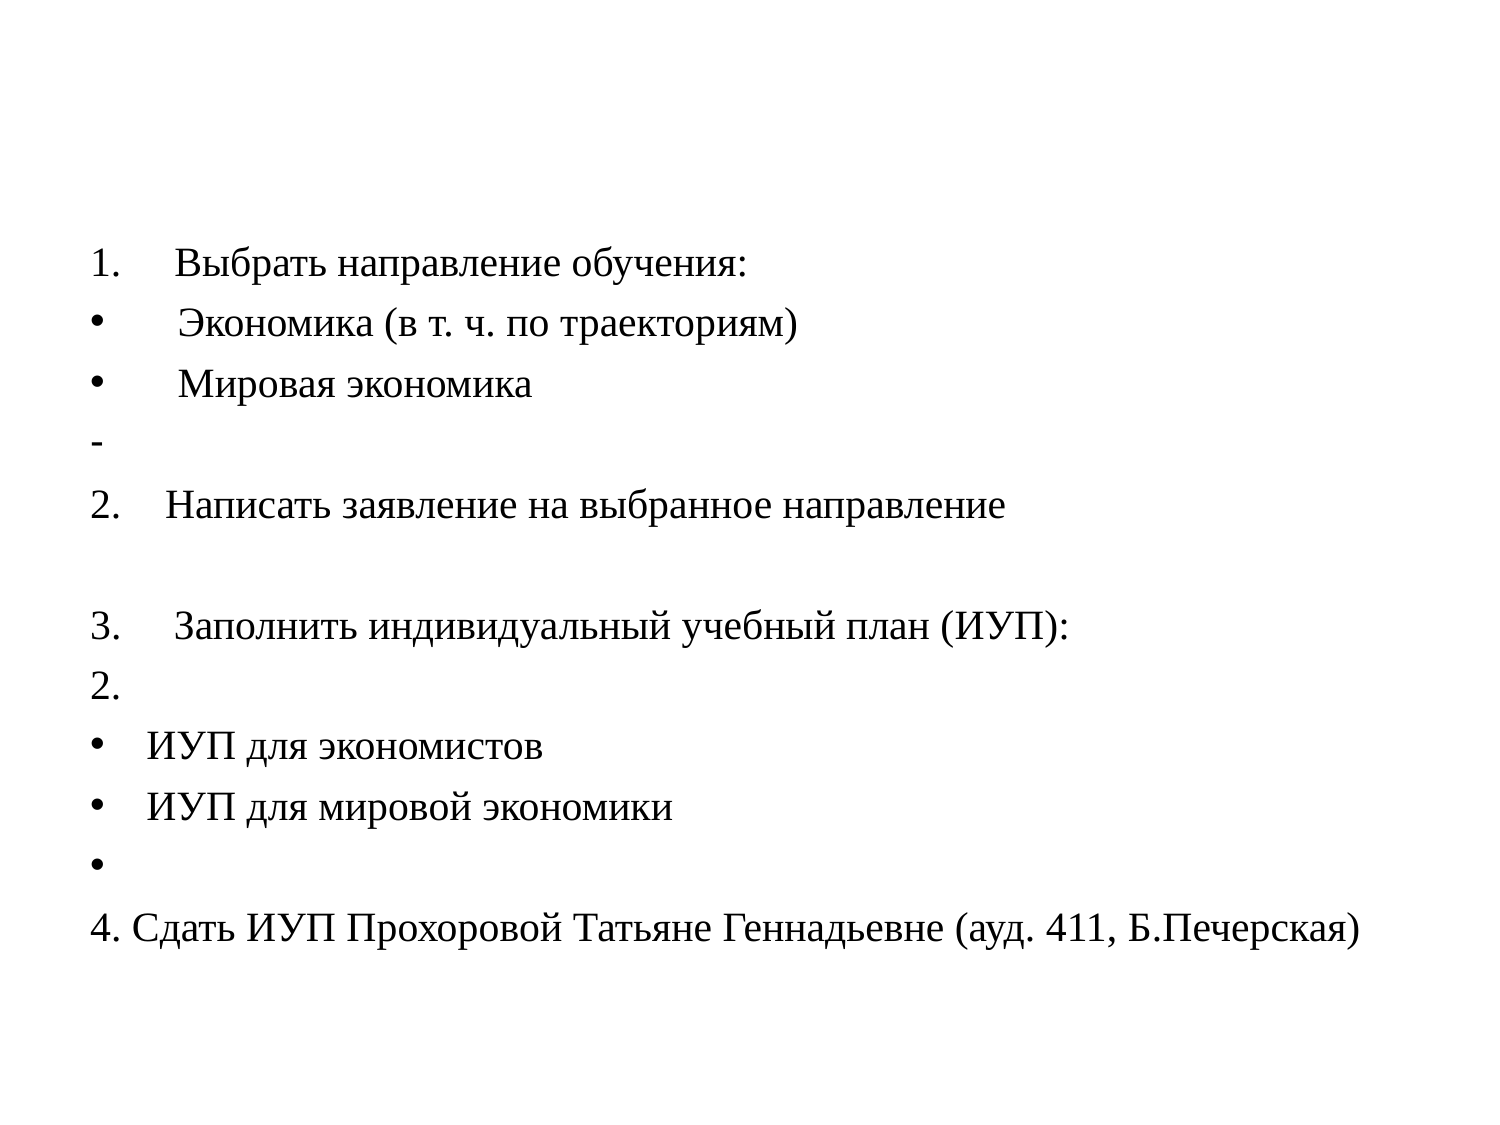

# Что нужно сделать ко 2 сентября
Выбрать направление обучения:
 Экономика (в т. ч. по траекториям)
 Мировая экономика
Написать заявление на выбранное направление
3. Заполнить индивидуальный учебный план (ИУП):
ИУП для экономистов
ИУП для мировой экономики
4. Сдать ИУП Прохоровой Татьяне Геннадьевне (ауд. 411, Б.Печерская)